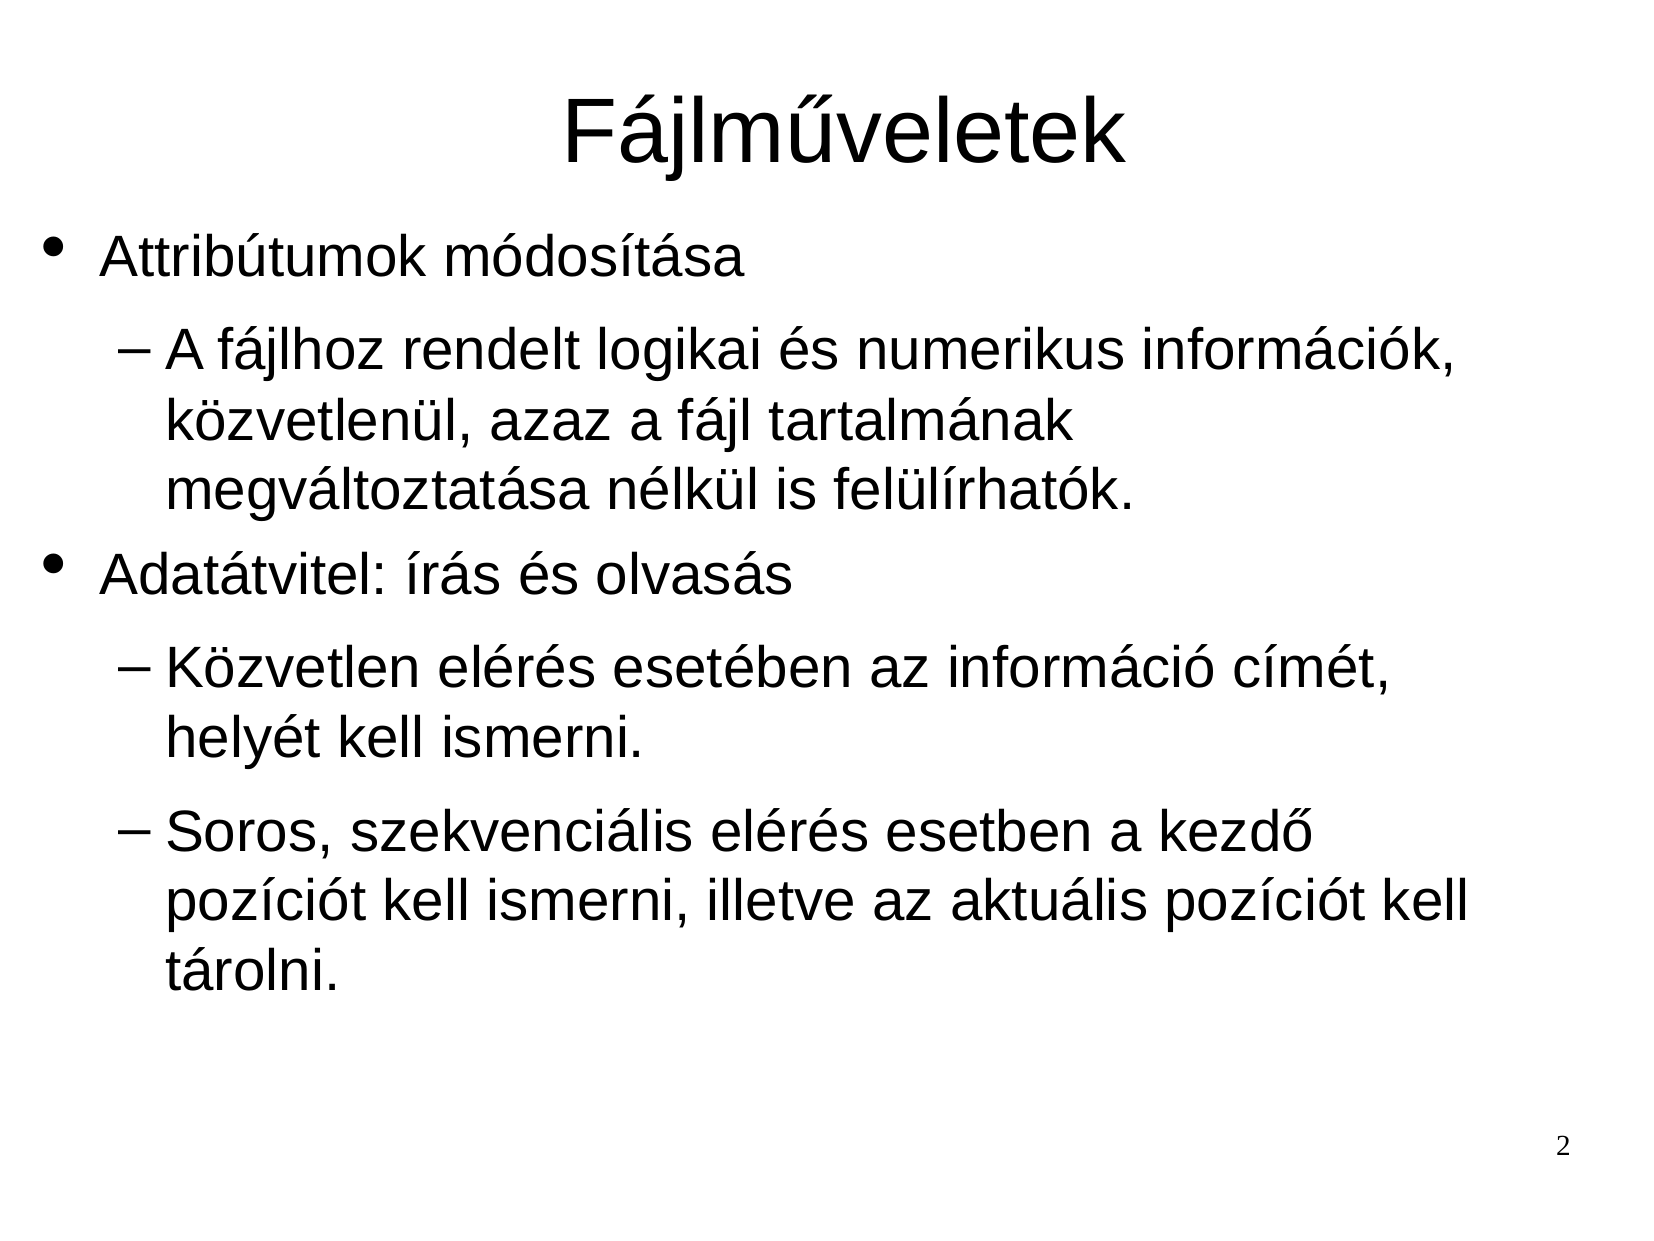

# Fájlműveletek
Attribútumok módosítása
A fájlhoz rendelt logikai és numerikus információk, közvetlenül, azaz a fájl tartalmának megváltoztatása nélkül is felülírhatók.
Adatátvitel: írás és olvasás
Közvetlen elérés esetében az információ címét, helyét kell ismerni.
Soros, szekvenciális elérés esetben a kezdő pozíciót kell ismerni, illetve az aktuális pozíciót kell tárolni.
2